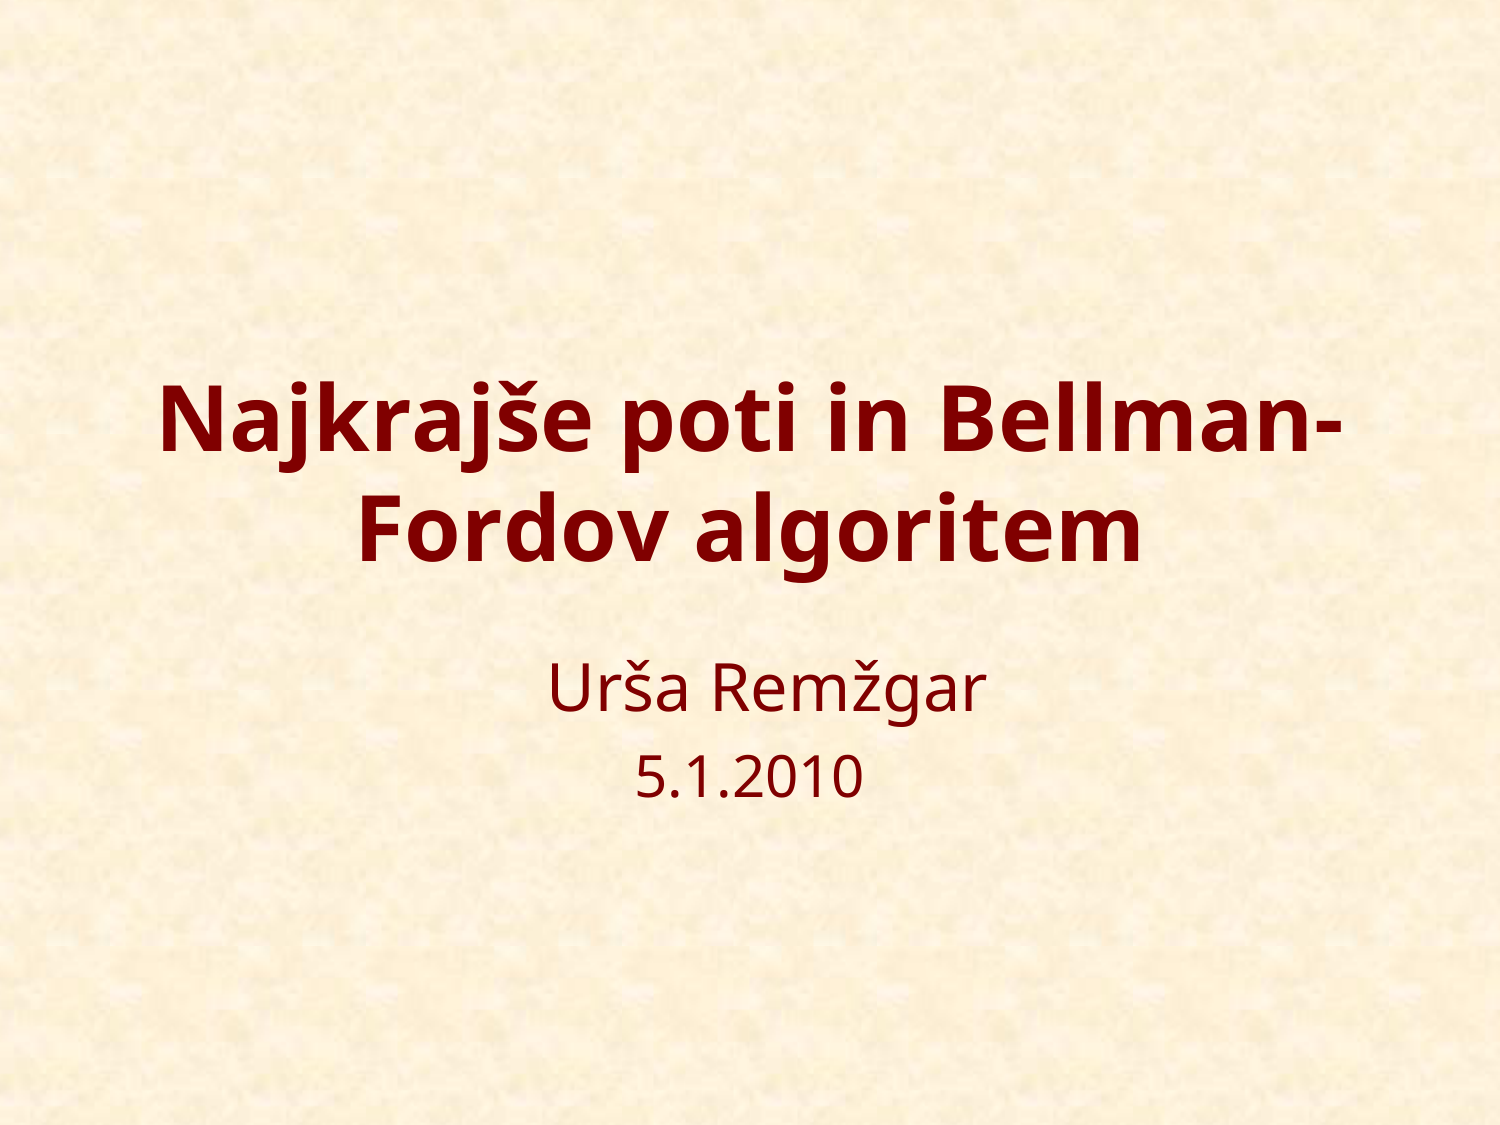

# Najkrajše poti in Bellman-Fordov algoritem
Urša Remžgar
5.1.2010